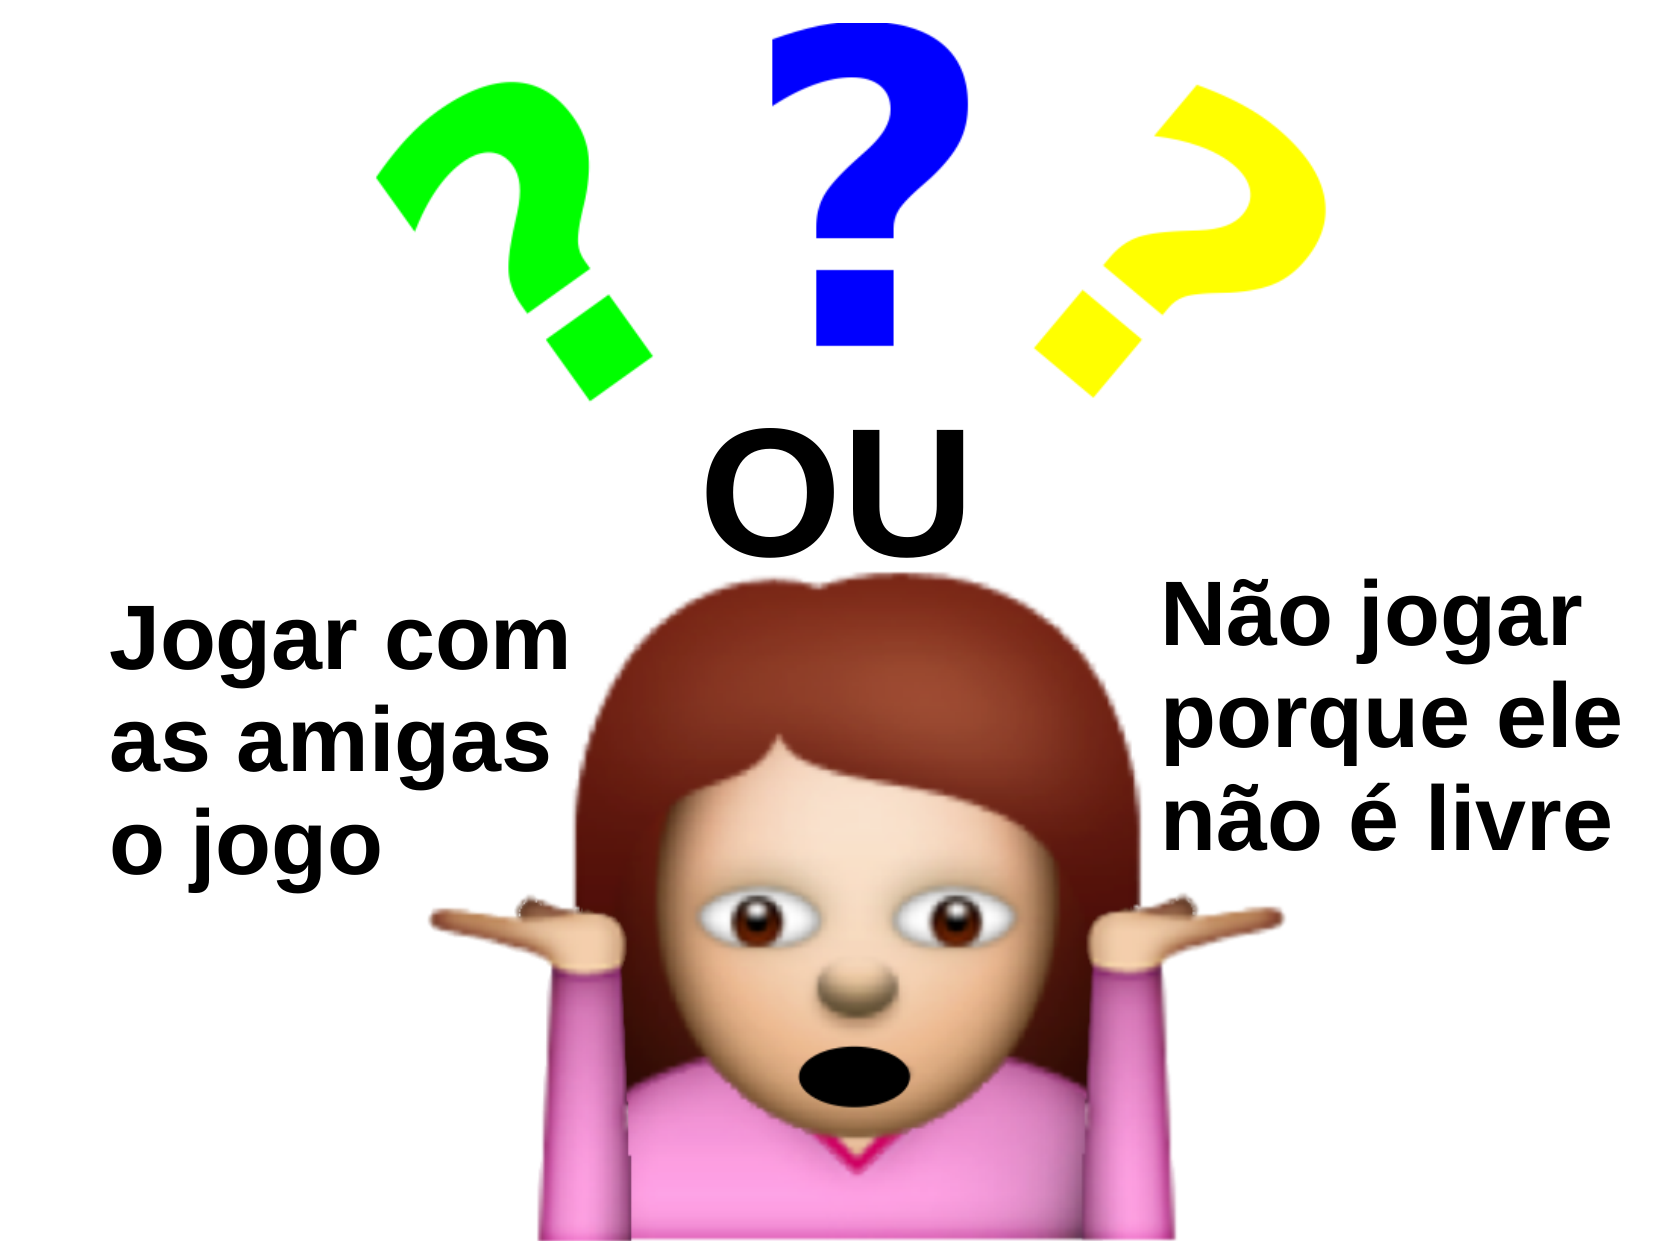

OU
Não jogar porque ele não é livre
Jogar com as amigas o jogo